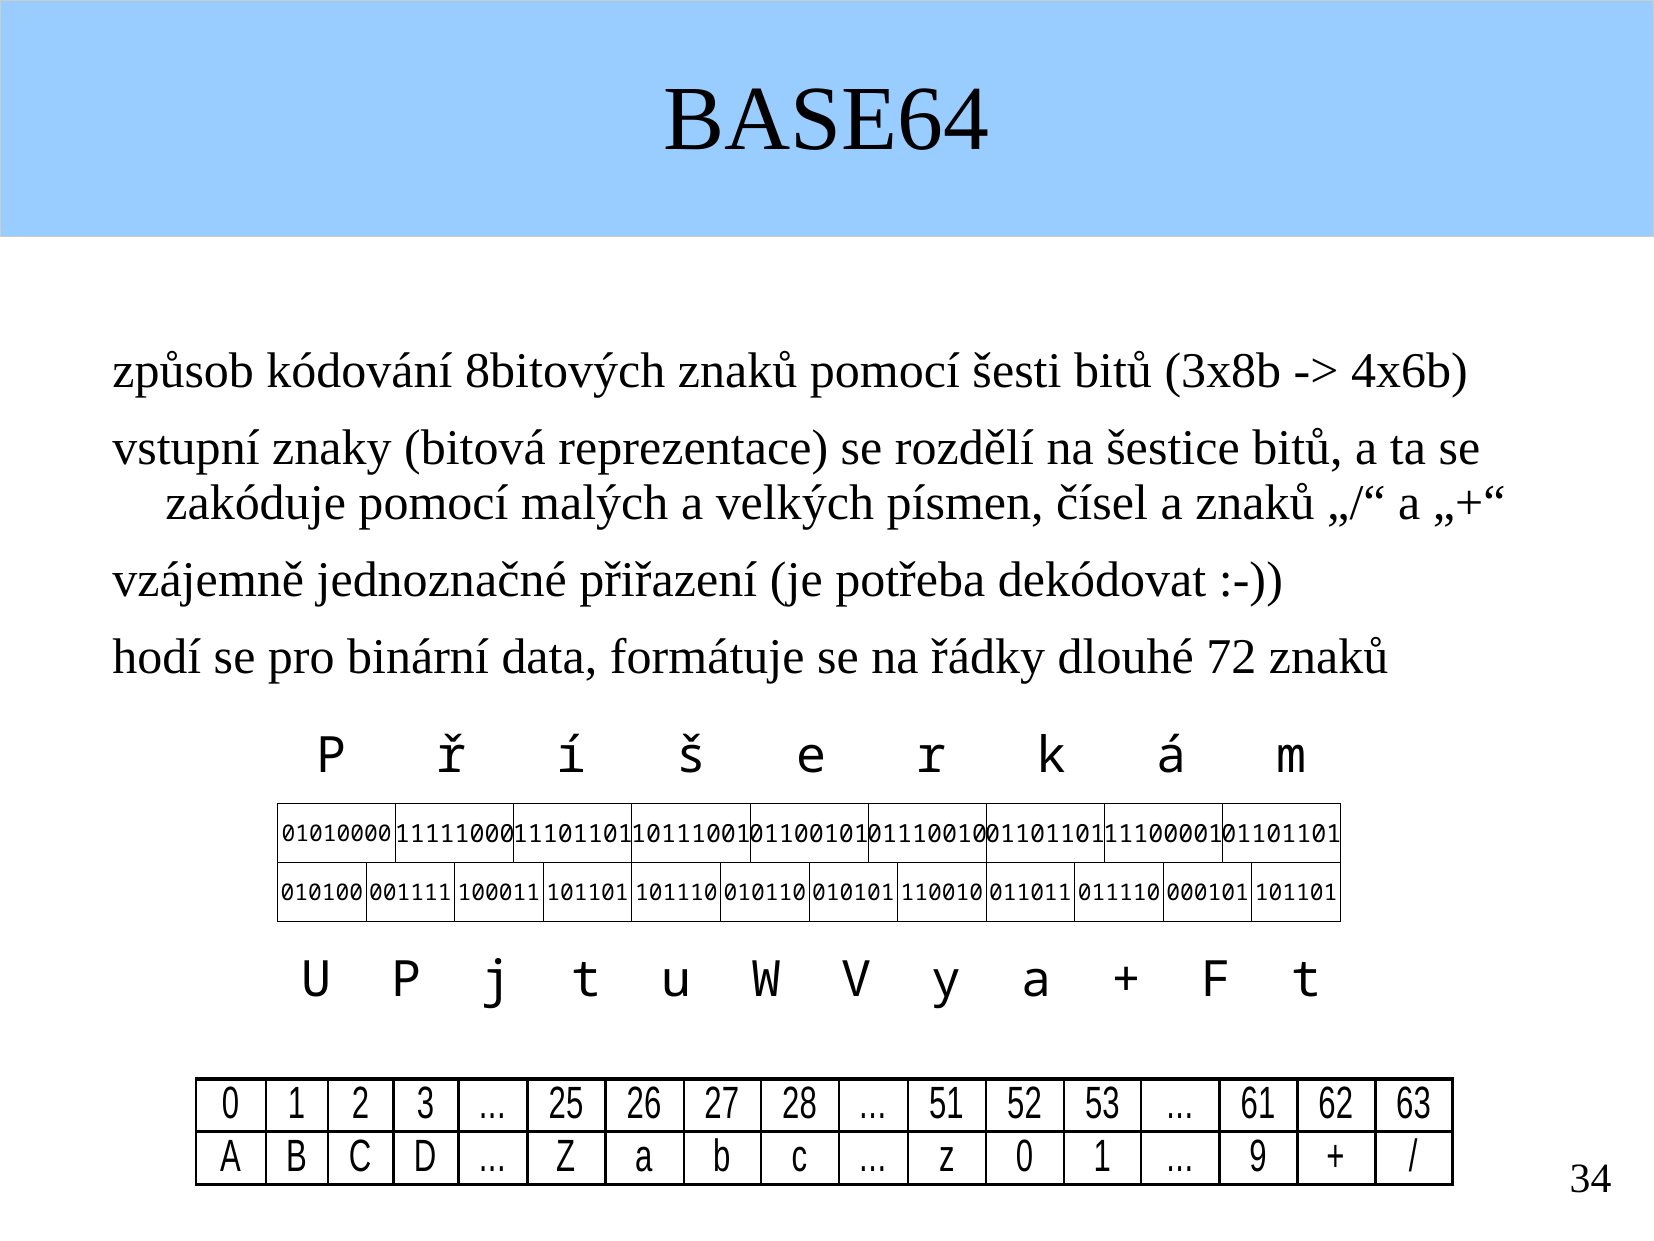

# BASE64
způsob kódování 8bitových znaků pomocí šesti bitů (3x8b -> 4x6b)
vstupní znaky (bitová reprezentace) se rozdělí na šestice bitů, a ta se zakóduje pomocí malých a velkých písmen, čísel a znaků „/“ a „+“
vzájemně jednoznačné přiřazení (je potřeba dekódovat :-))
hodí se pro binární data, formátuje se na řádky dlouhé 72 znaků
P ř í š e r k á m
01010000
11111000
11101101
10111001
01100101
01110010
01101101
11100001
01101101
010100
001111
100011
101101
101110
010110
010101
110010
011011
011110
000101
101101
U P j t u W V y a + F t